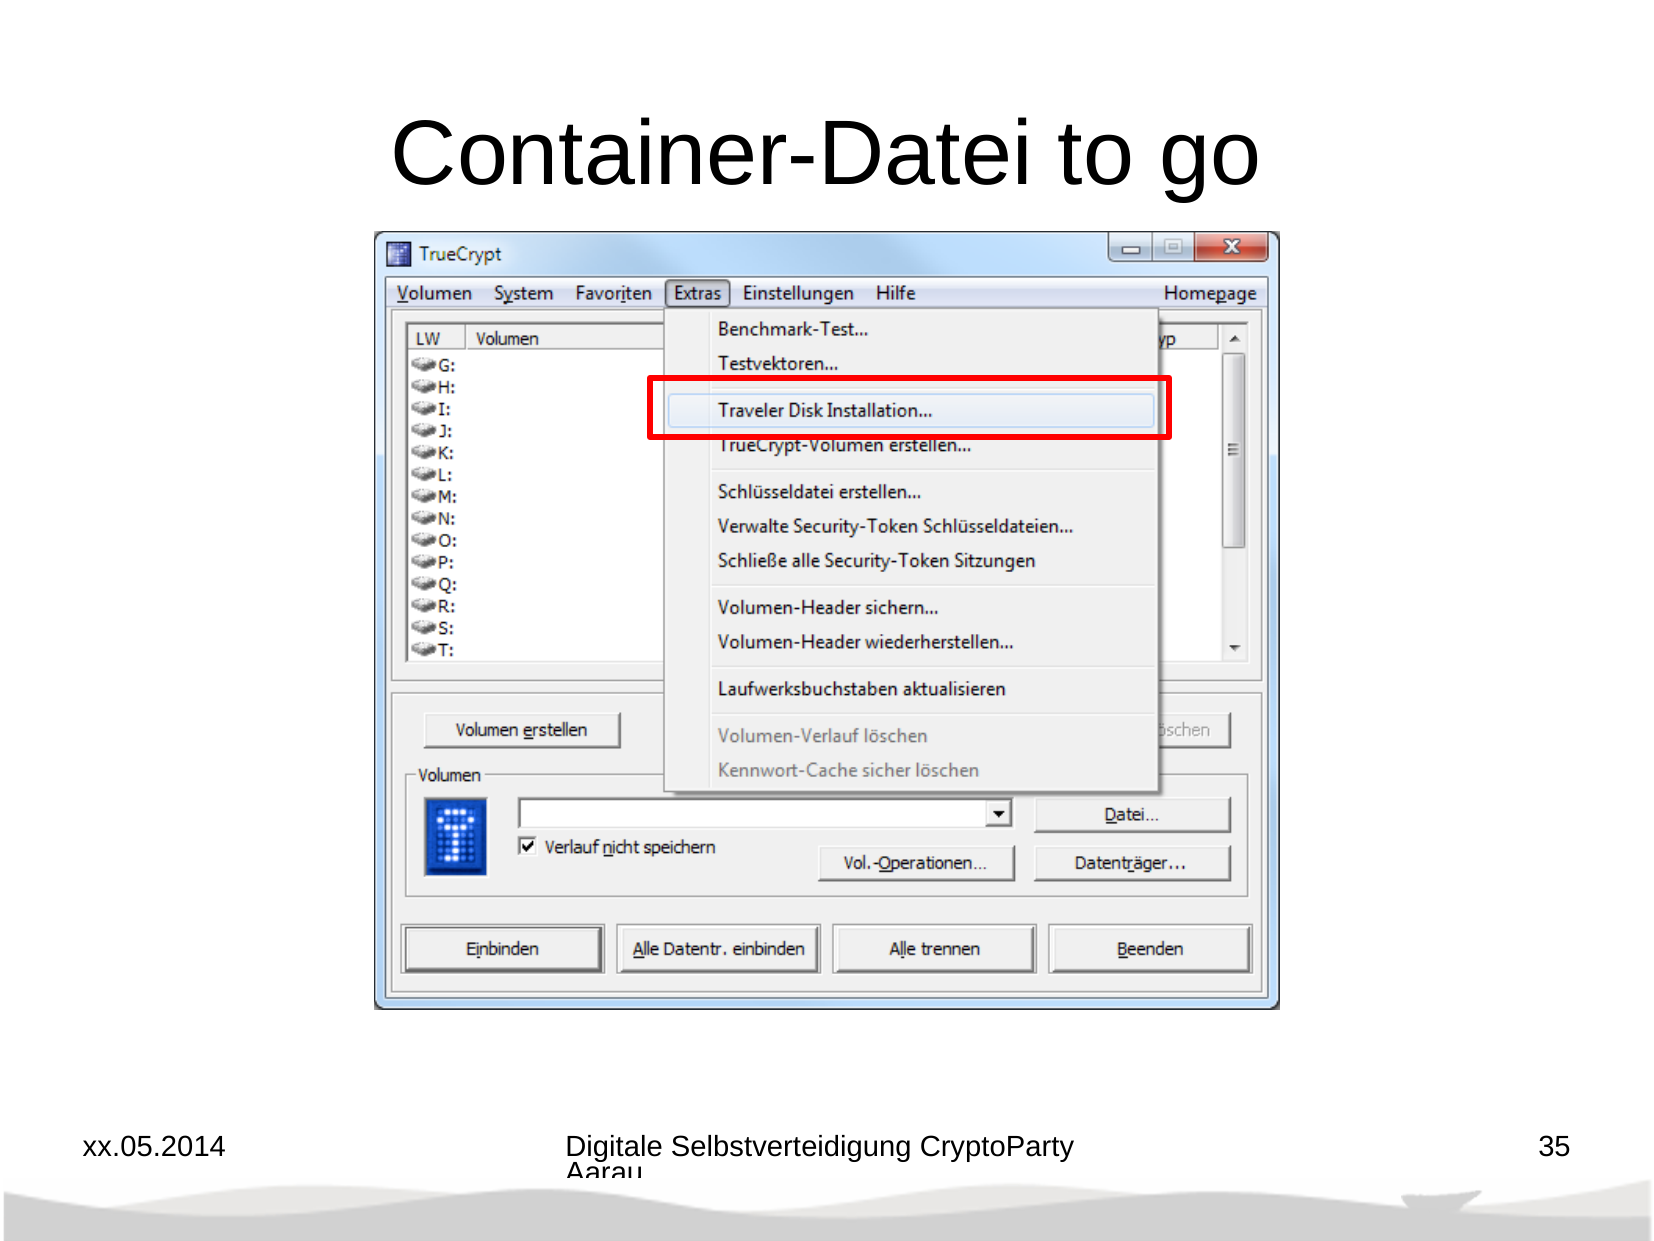

# Container-Datei to go
xx.05.2014
Digitale Selbstverteidigung CryptoParty Aarau
35